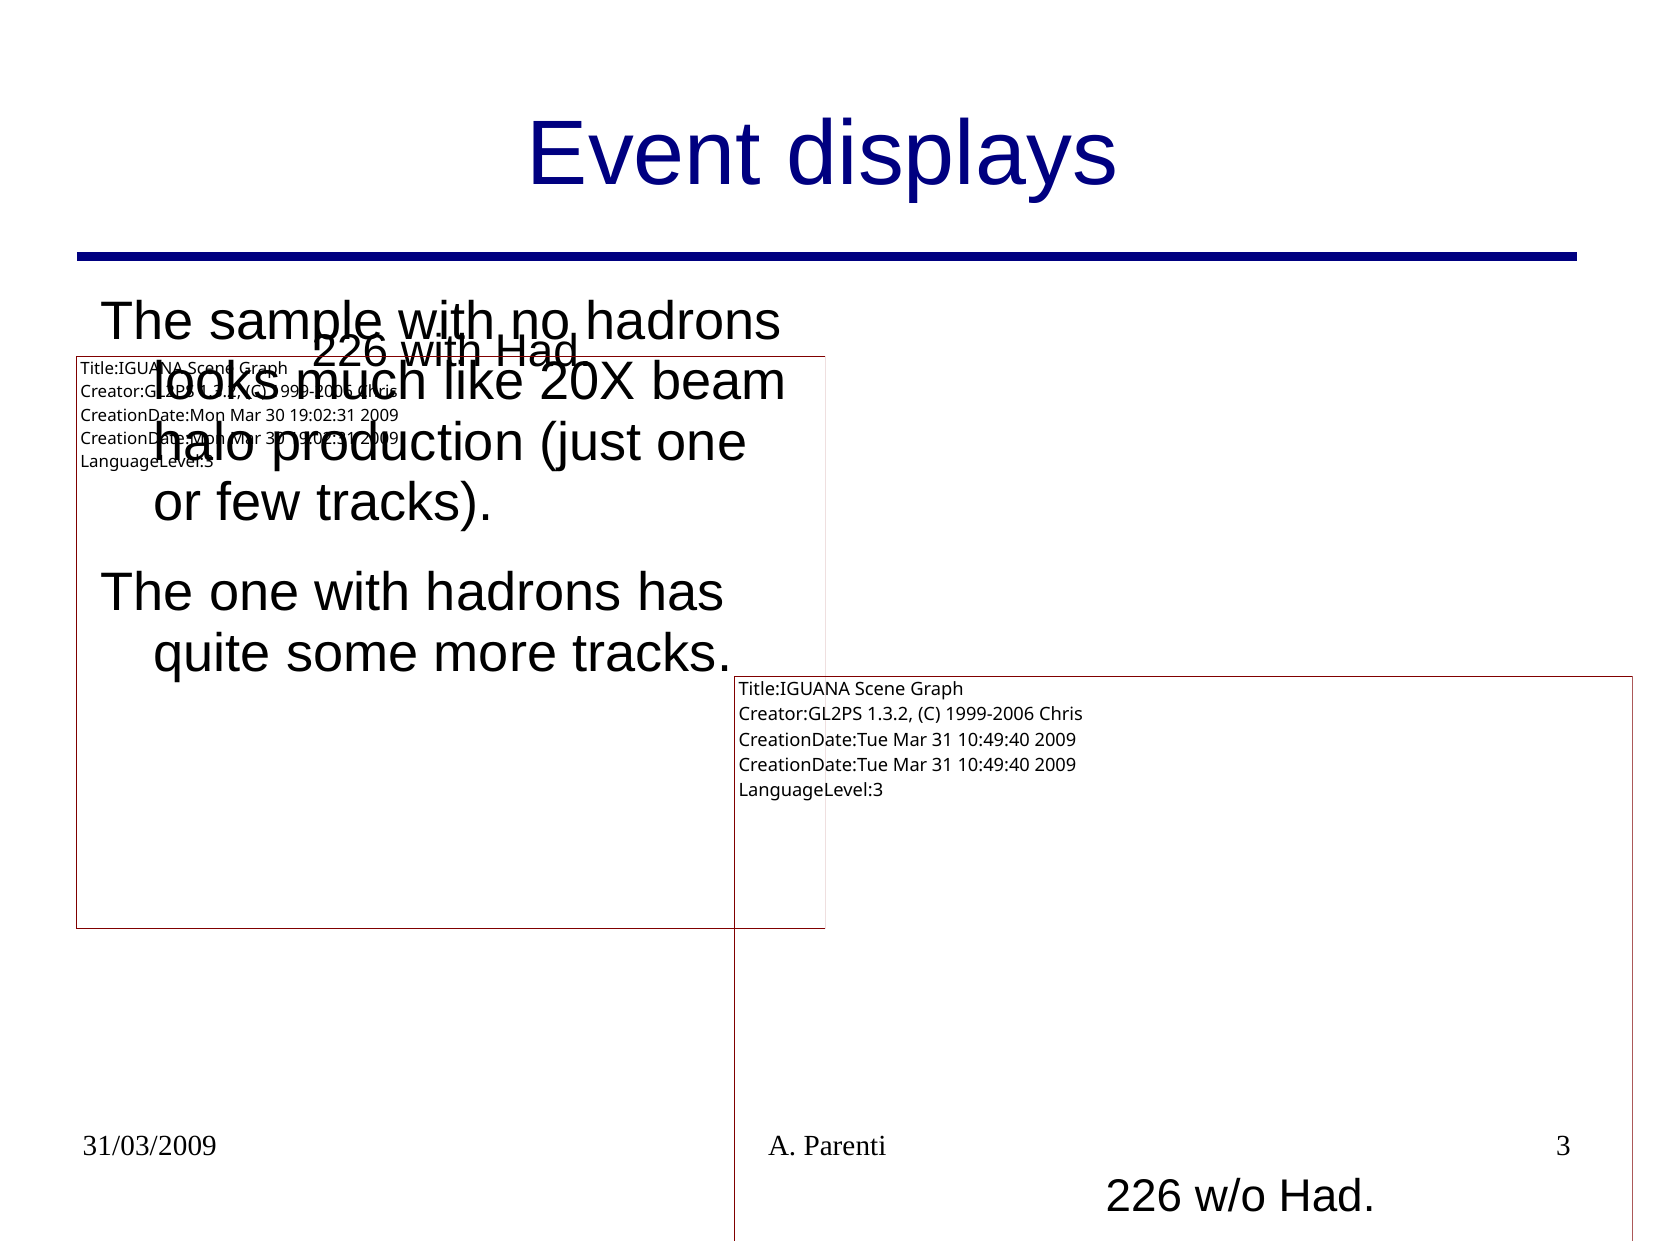

# Event displays
The sample with no hadrons looks much like 20X beam halo production (just one or few tracks).
The one with hadrons has quite some more tracks.
226 with Had.
3
226 w/o Had.